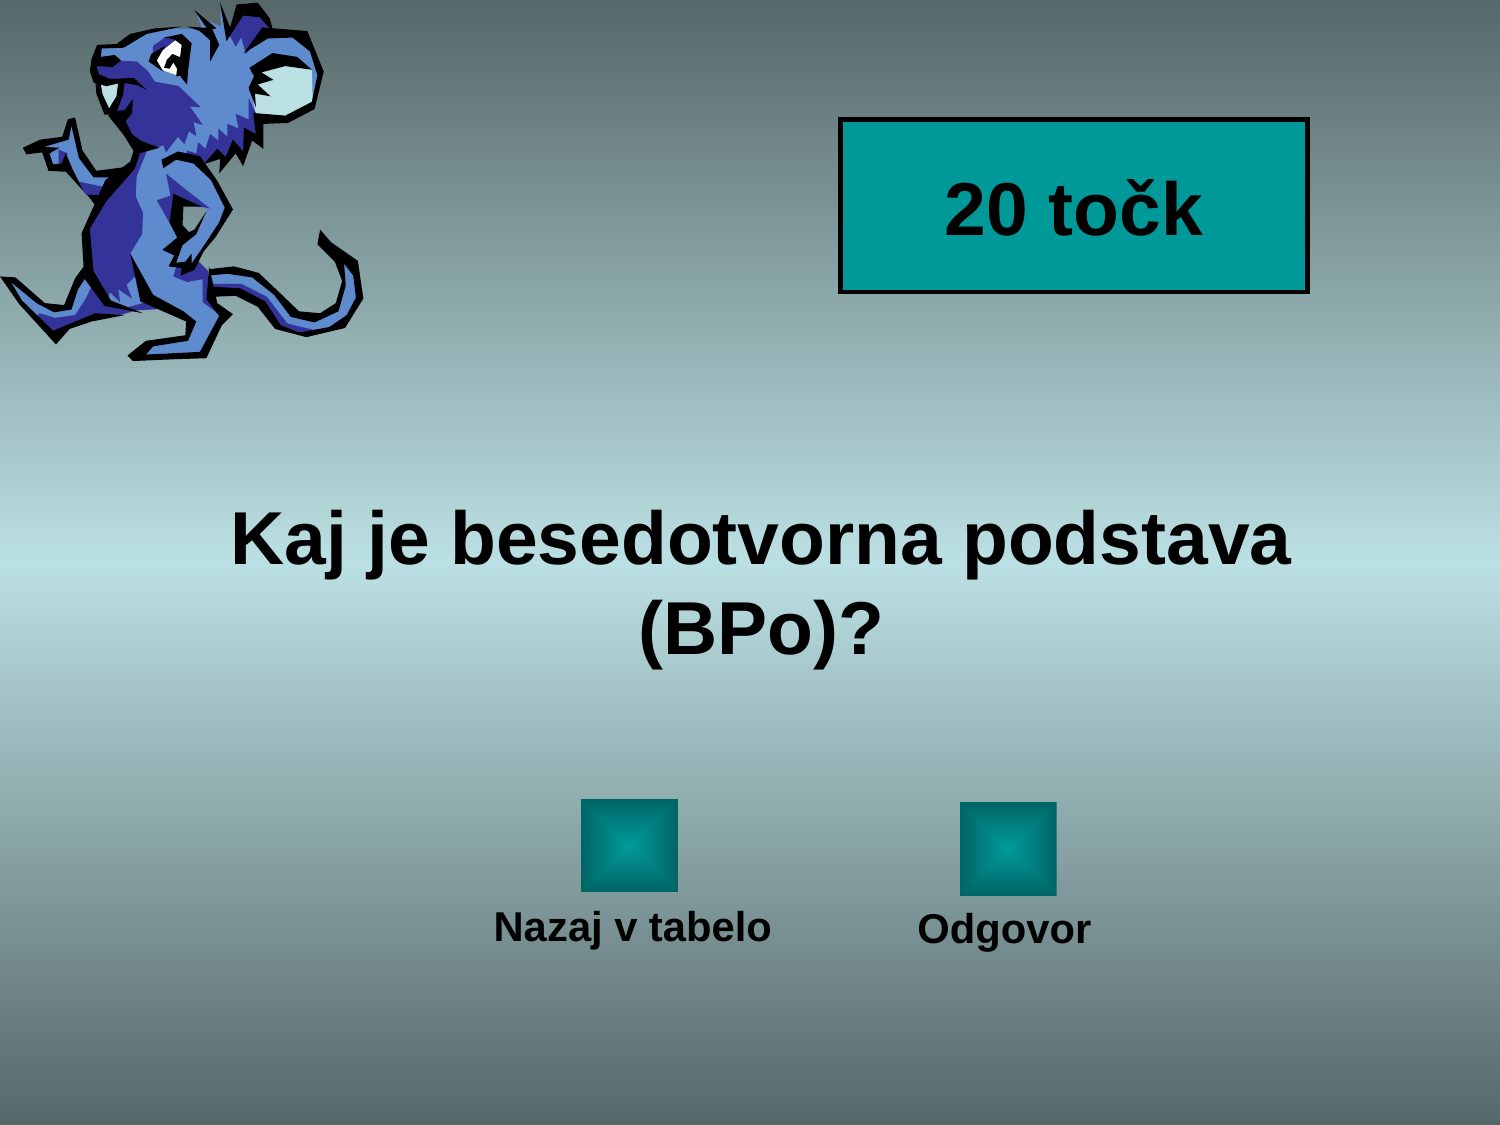

20 točk
# Kaj je besedotvorna podstava (BPo)?
Nazaj v tabelo
Odgovor